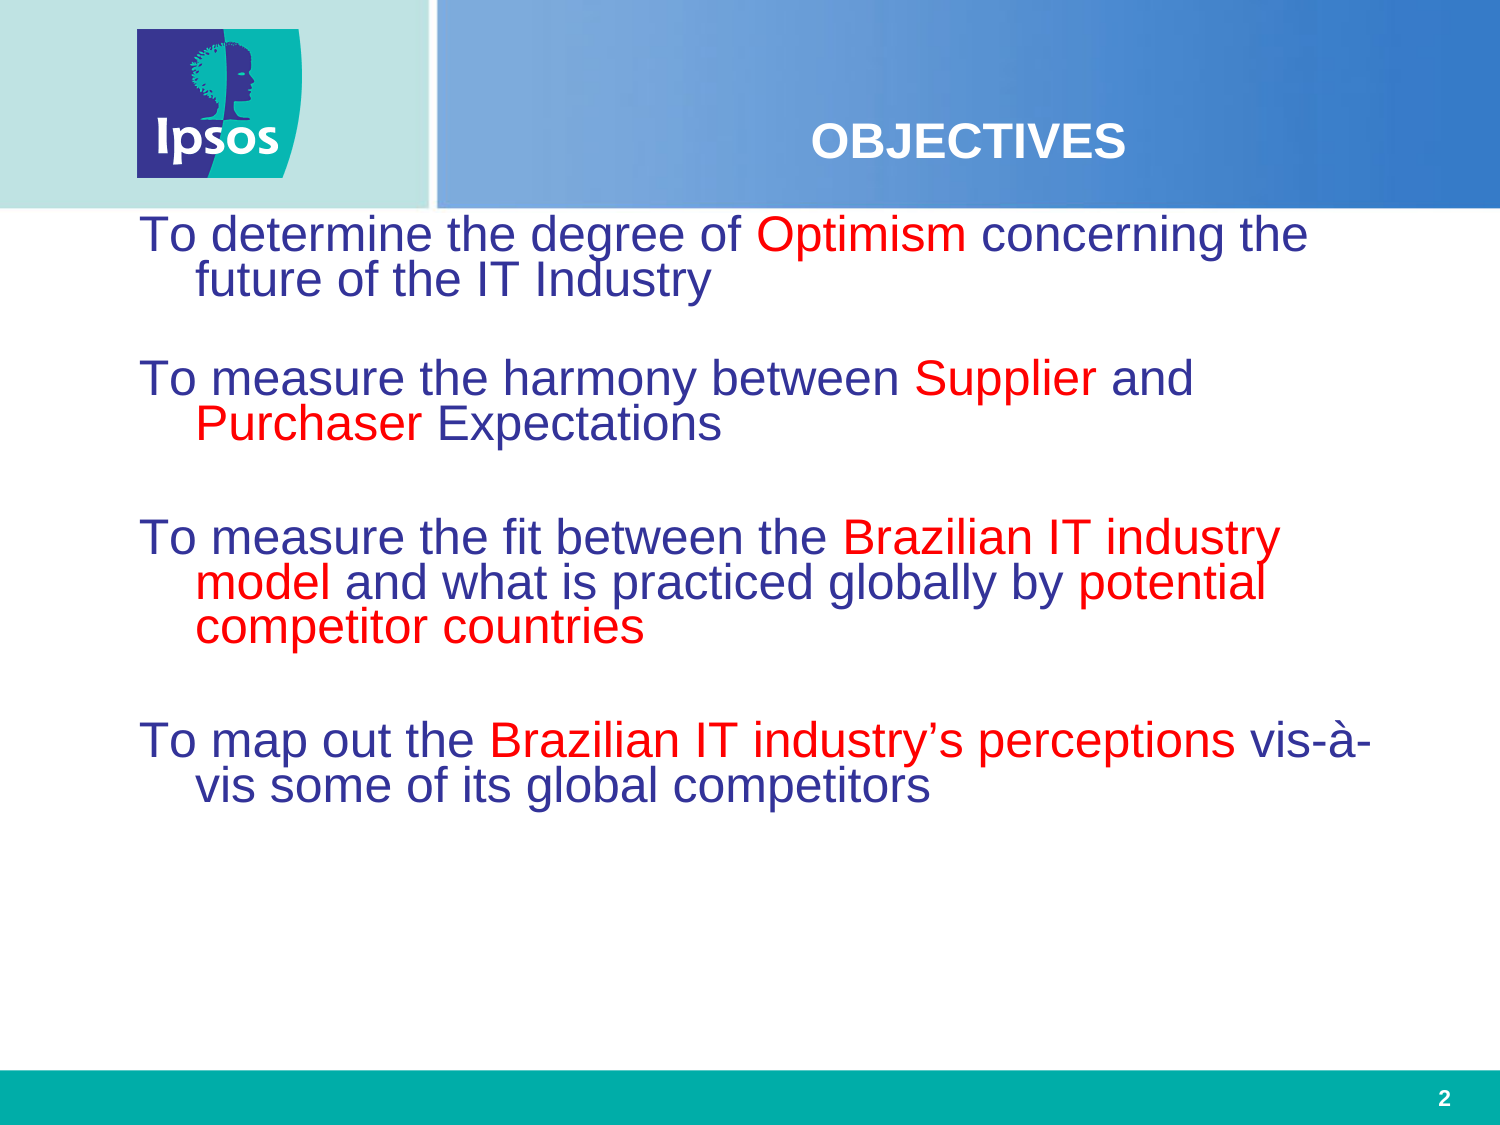

# OBJECTIVES
To determine the degree of Optimism concerning the future of the IT Industry
To measure the harmony between Supplier and Purchaser Expectations
To measure the fit between the Brazilian IT industry model and what is practiced globally by potential competitor countries
To map out the Brazilian IT industry’s perceptions vis-à-vis some of its global competitors